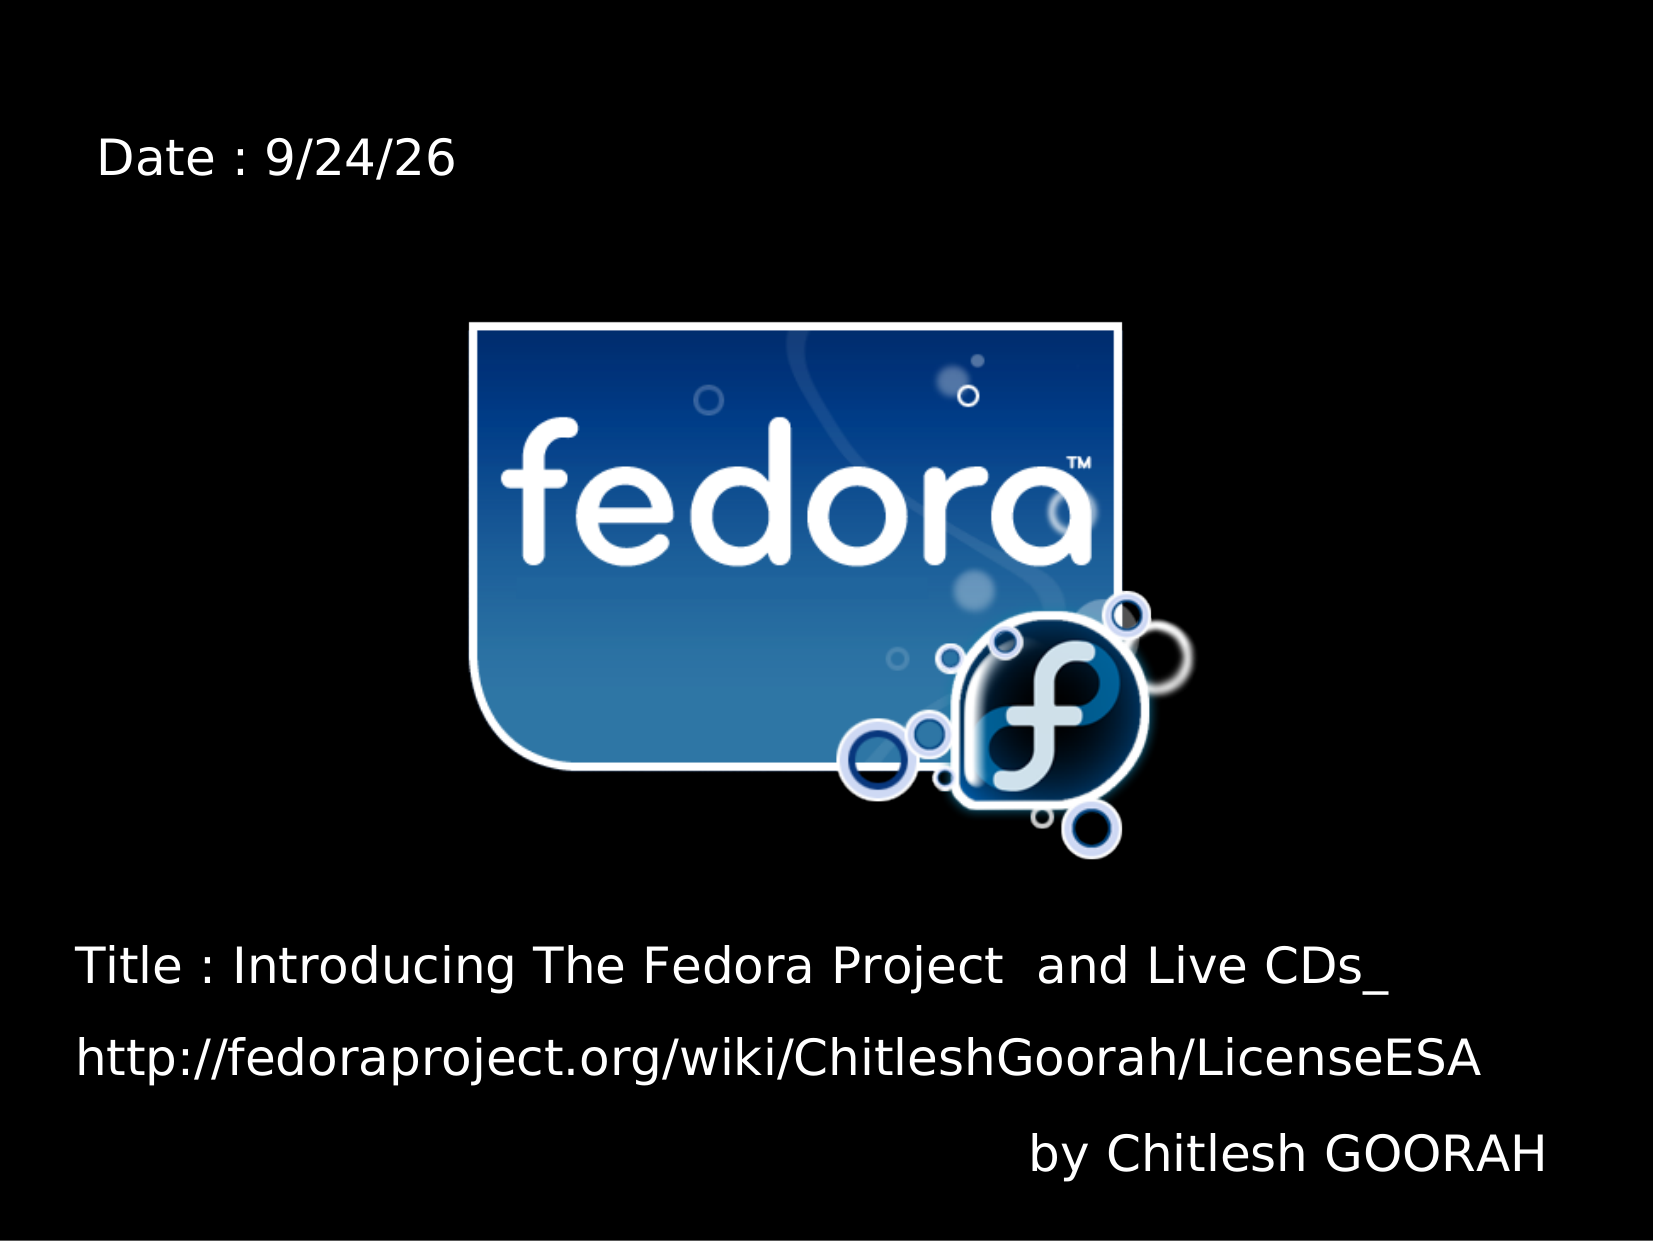

Date :
Title : Introducing The Fedora Project and Live CDs_
http://fedoraproject.org/wiki/ChitleshGoorah/LicenseESA
by Chitlesh GOORAH